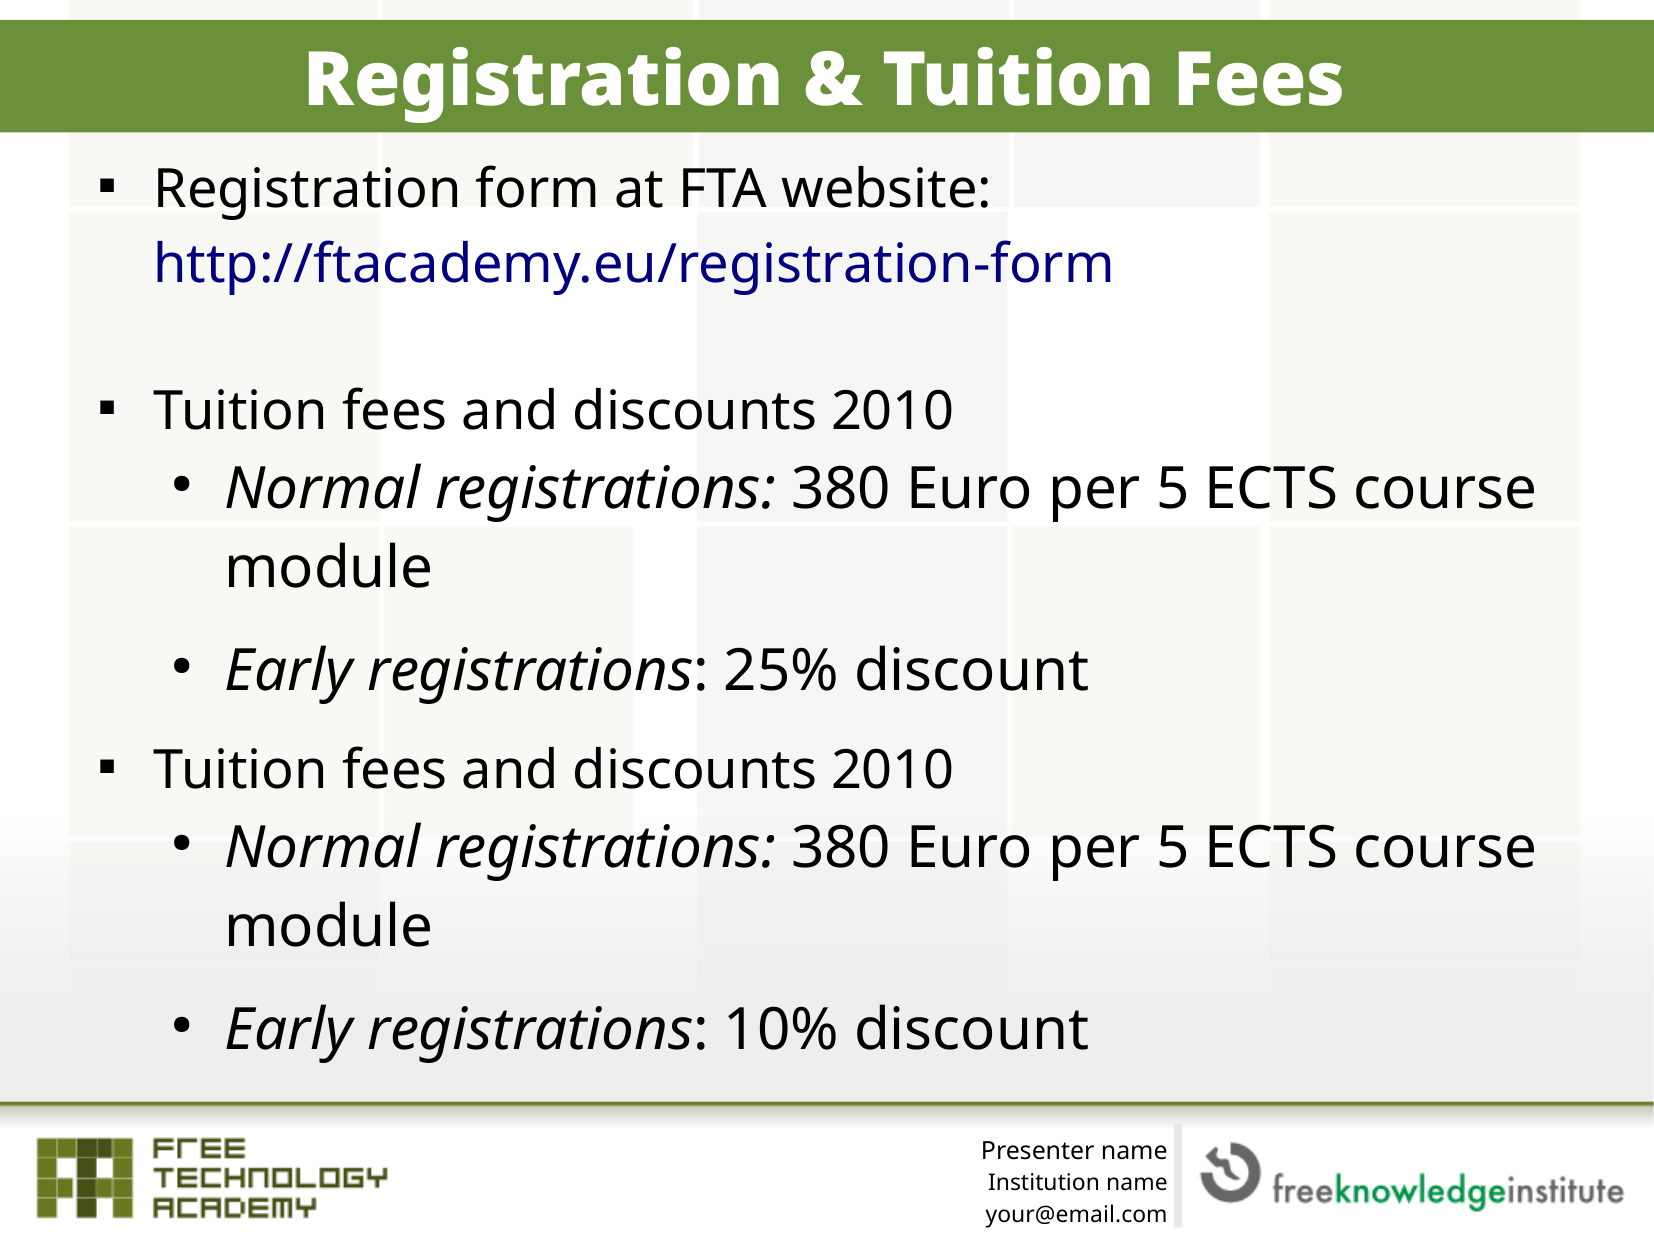

# Registration & Tuition Fees
Registration form at FTA website: http://ftacademy.eu/registration-form
Tuition fees and discounts 2010
Normal registrations: 380 Euro per 5 ECTS course module
Early registrations: 25% discount
Tuition fees and discounts 2010
Normal registrations: 380 Euro per 5 ECTS course module
Early registrations: 10% discount